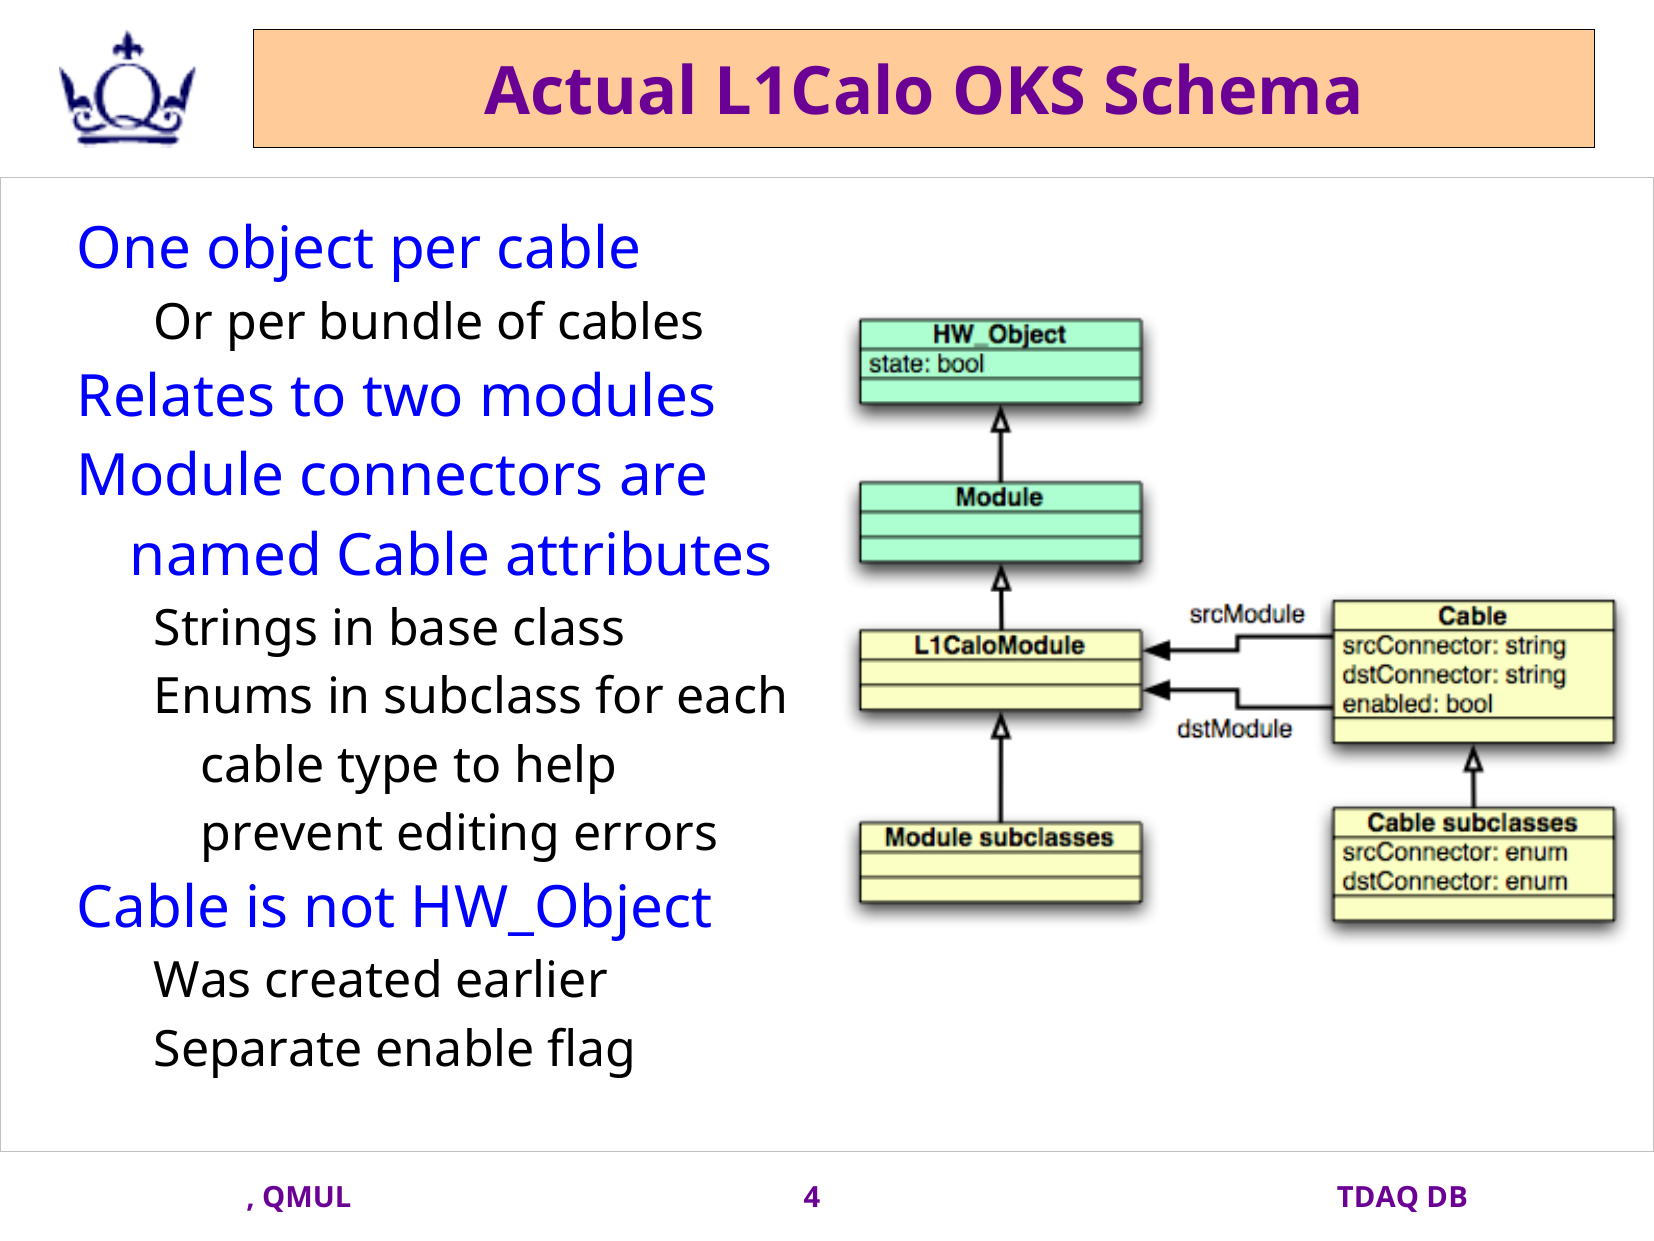

# Actual L1Calo OKS Schema
One object per cable
Or per bundle of cables
Relates to two modules
Module connectors are named Cable attributes
Strings in base class
Enums in subclass for each cable type to help prevent editing errors
Cable is not HW_Object
Was created earlier
Separate enable flag